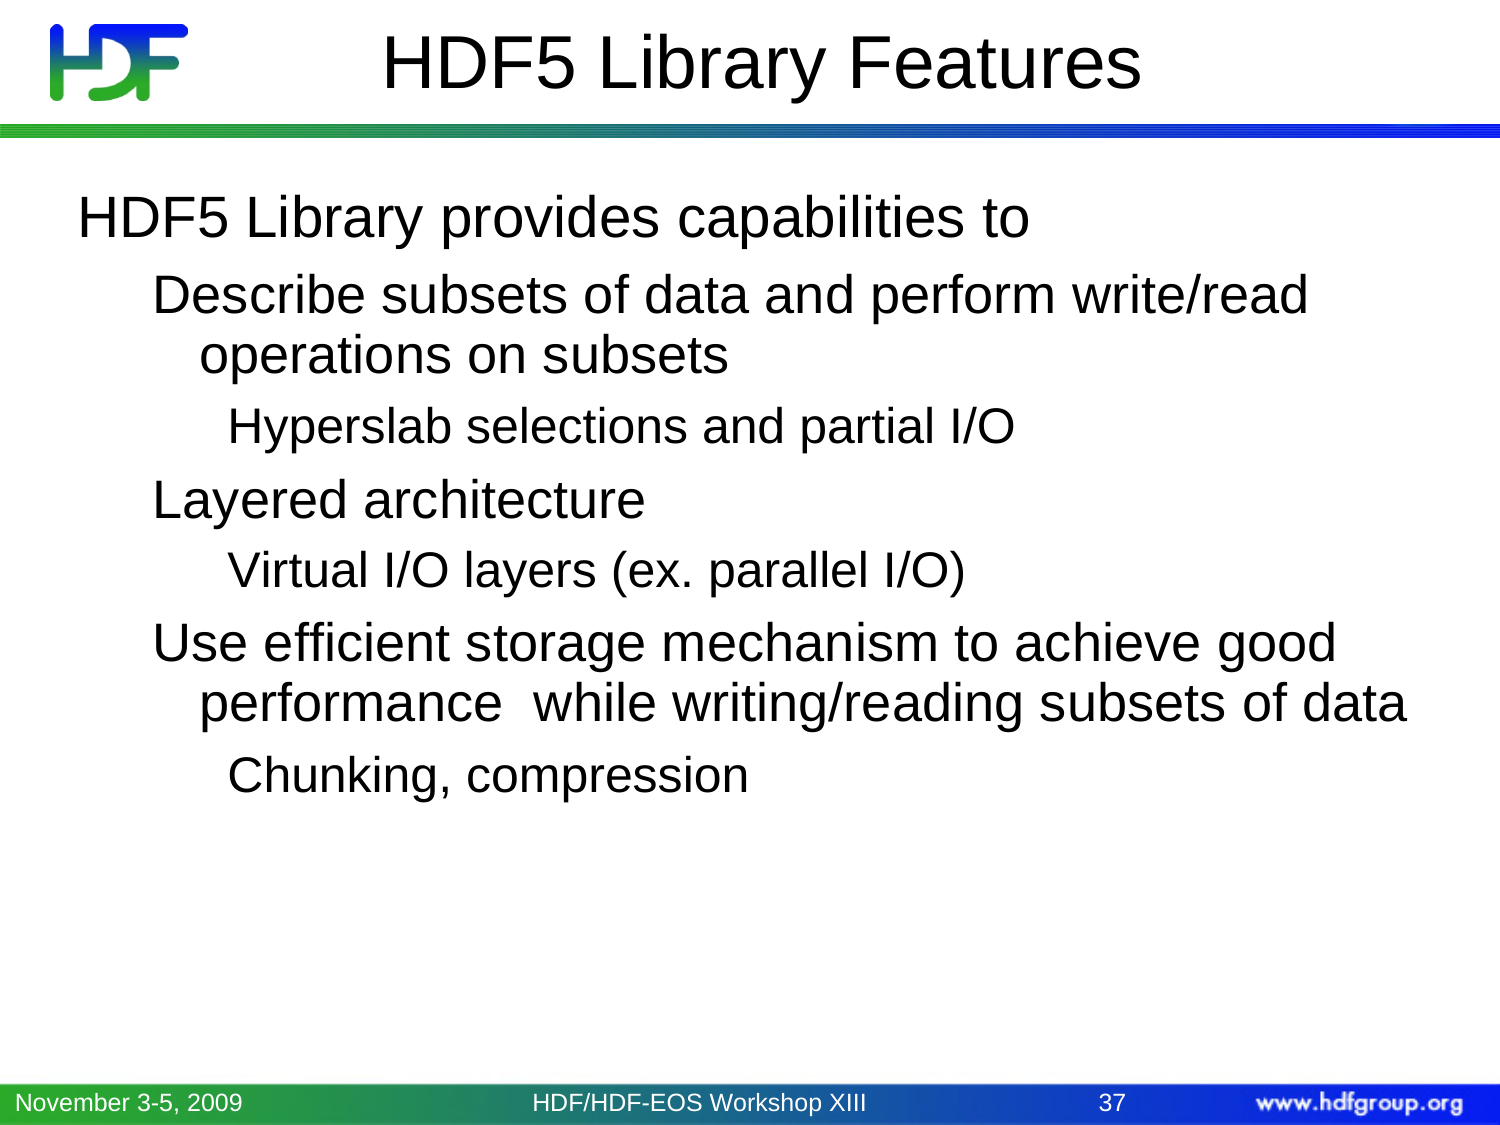

# HDF5 Library Features
HDF5 Library provides capabilities to
Describe subsets of data and perform write/read operations on subsets
Hyperslab selections and partial I/O
Layered architecture
Virtual I/O layers (ex. parallel I/O)
Use efficient storage mechanism to achieve good performance while writing/reading subsets of data
Chunking, compression
November 3-5, 2009
HDF/HDF-EOS Workshop XIII